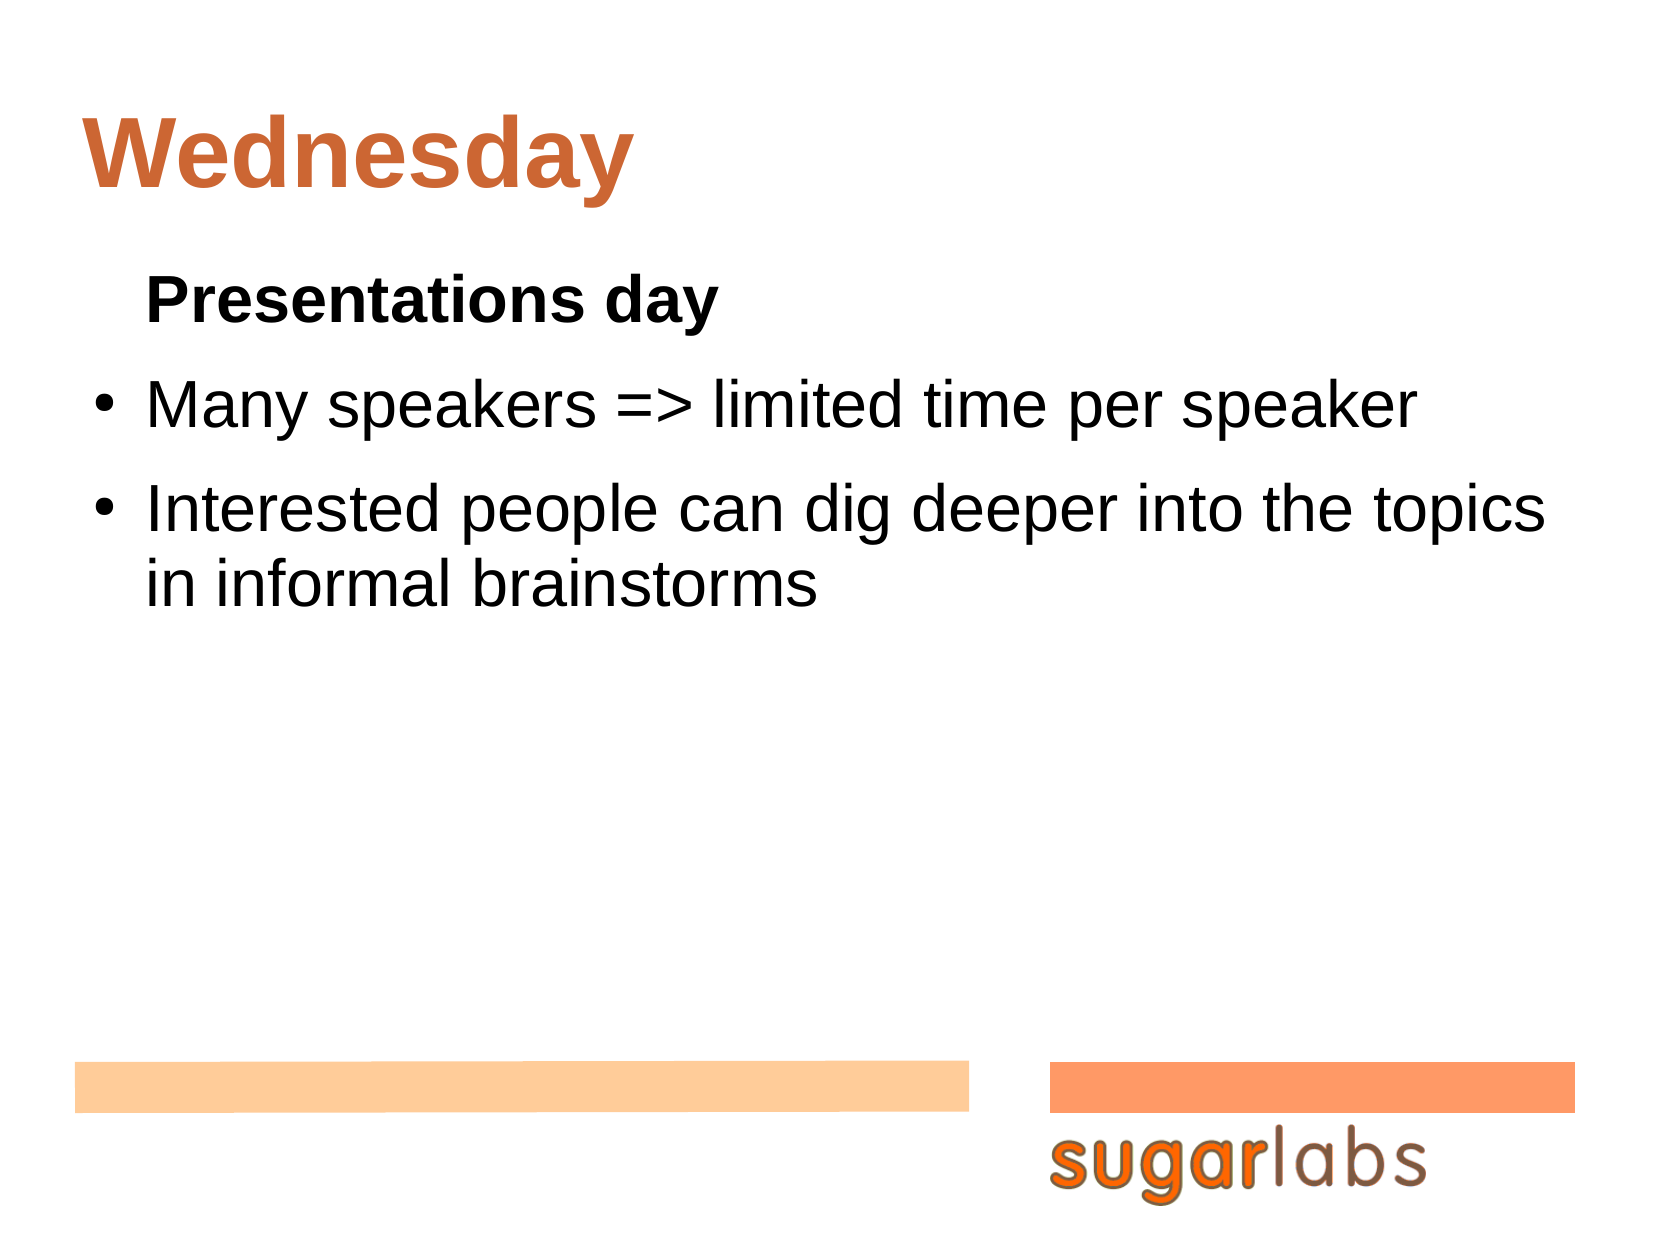

# Wednesday
Presentations day
Many speakers => limited time per speaker
Interested people can dig deeper into the topics in informal brainstorms